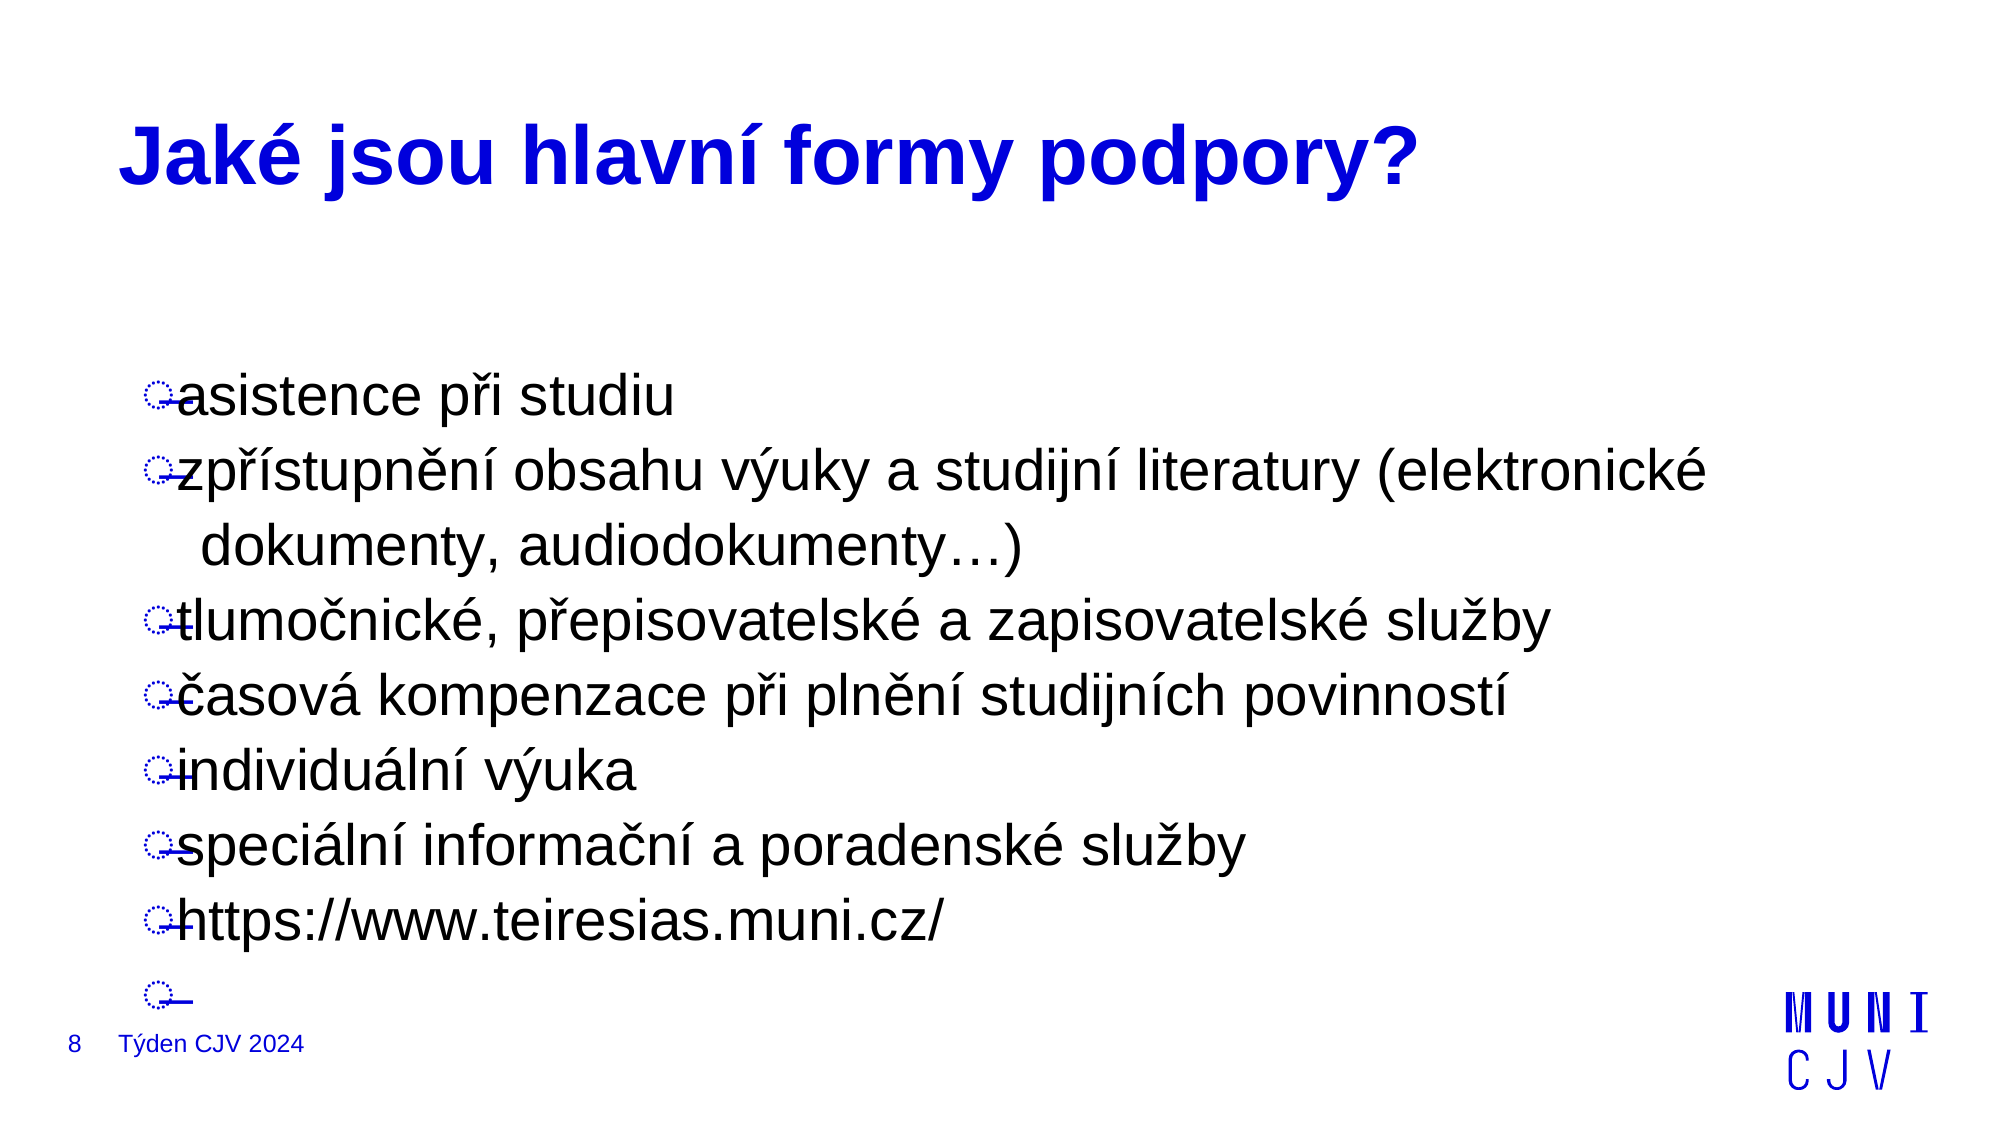

# Jaké jsou hlavní formy podpory?
asistence při studiu
zpřístupnění obsahu výuky a studijní literatury (elektronické dokumenty, audiodokumenty…)
tlumočnické, přepisovatelské a zapisovatelské služby
časová kompenzace při plnění studijních povinností
individuální výuka
speciální informační a poradenské služby
https://www.teiresias.muni.cz/
Týden CJV 2024